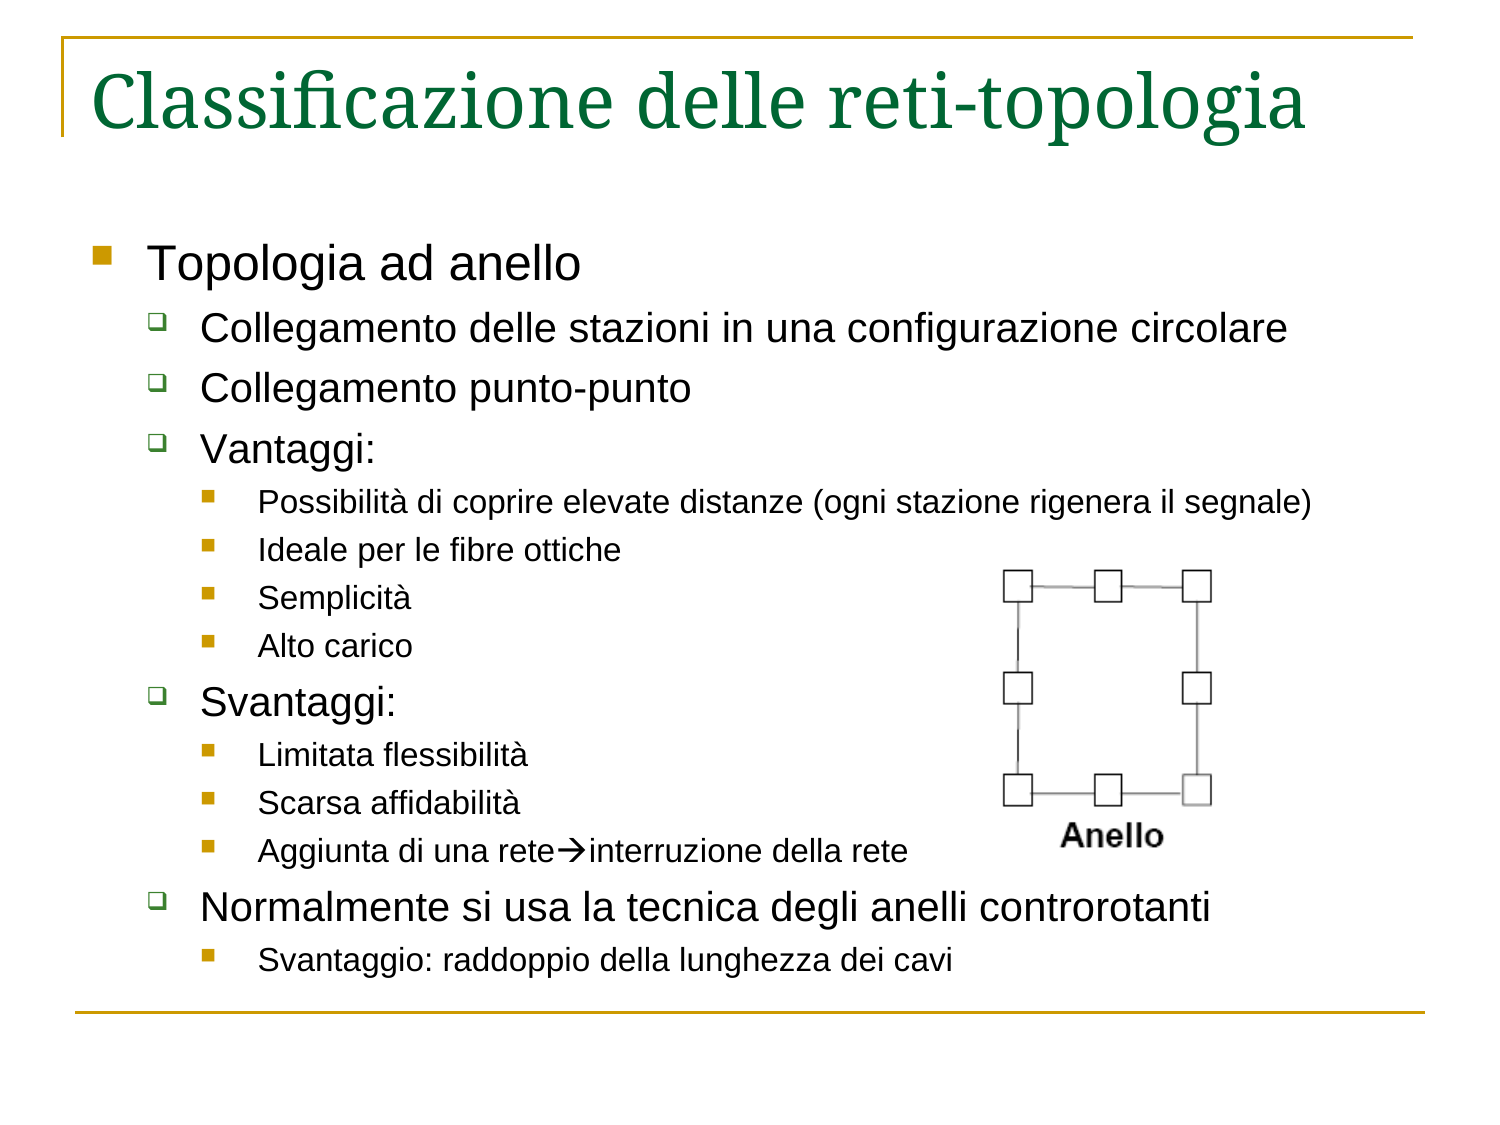

# Classificazione delle reti-topologia
Topologia ad anello
Collegamento delle stazioni in una configurazione circolare
Collegamento punto-punto
Vantaggi:
Possibilità di coprire elevate distanze (ogni stazione rigenera il segnale)
Ideale per le fibre ottiche
Semplicità
Alto carico
Svantaggi:
Limitata flessibilità
Scarsa affidabilità
Aggiunta di una reteinterruzione della rete
Normalmente si usa la tecnica degli anelli controrotanti
Svantaggio: raddoppio della lunghezza dei cavi